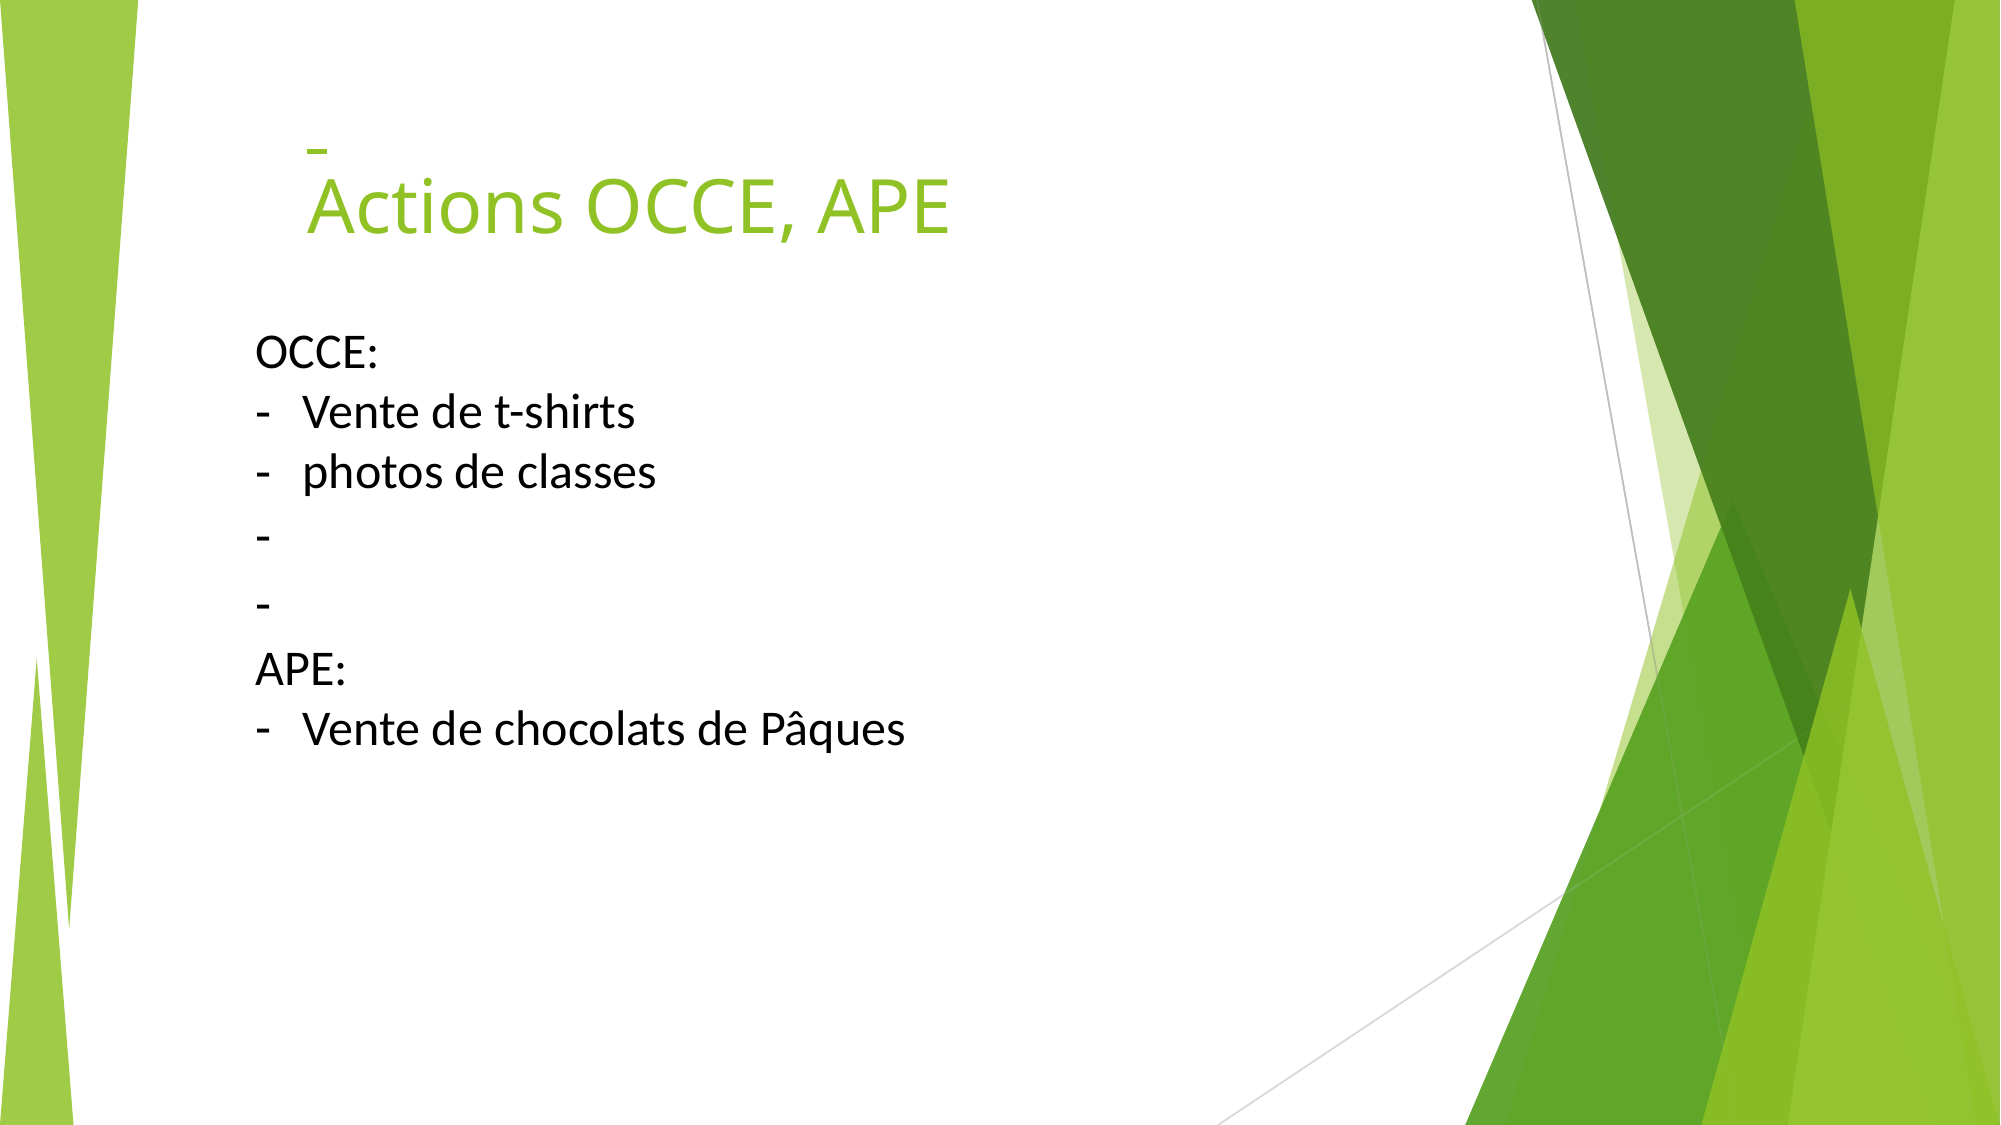

# Actions OCCE, APE
OCCE:
Vente de t-shirts
photos de classes
APE:
Vente de chocolats de Pâques